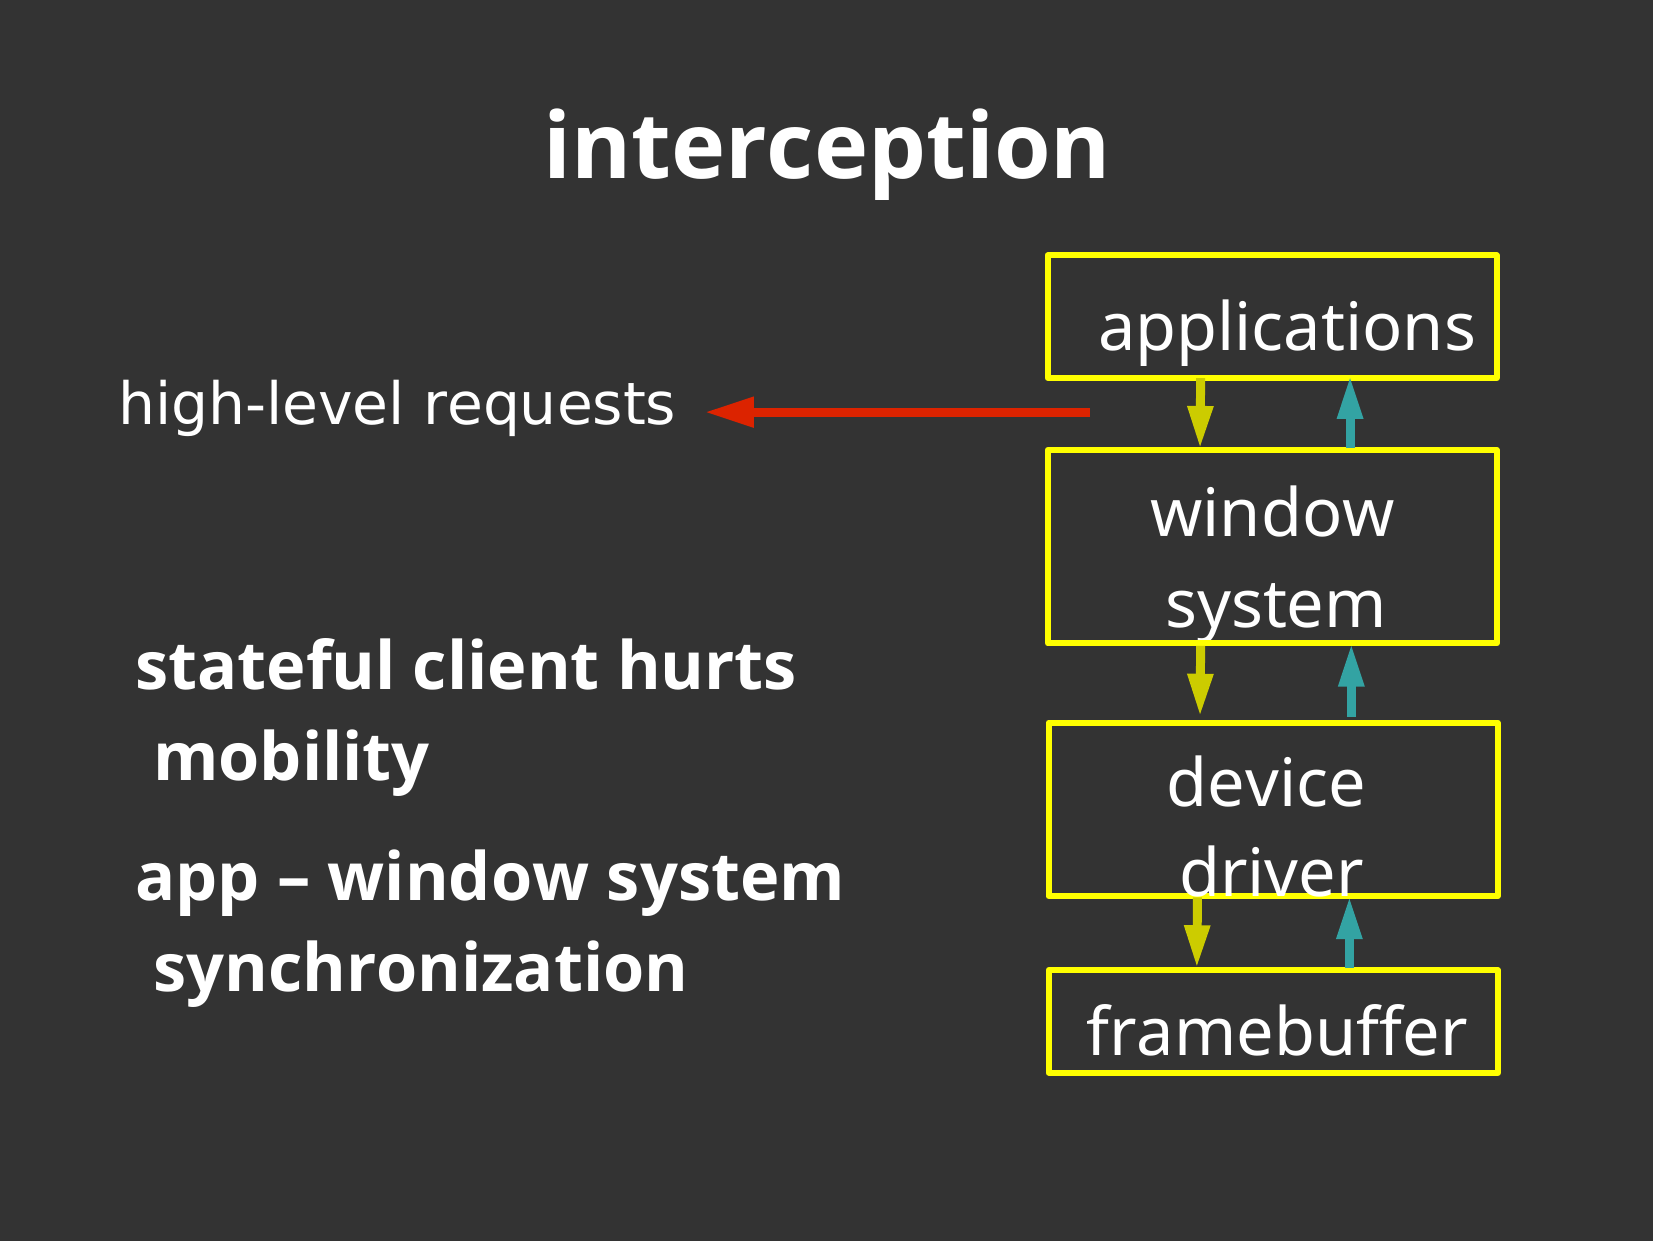

# interception
applications
window
system
device
driver
framebuffer
high-level requests
 stateful client hurts mobility
 app – window system synchronization